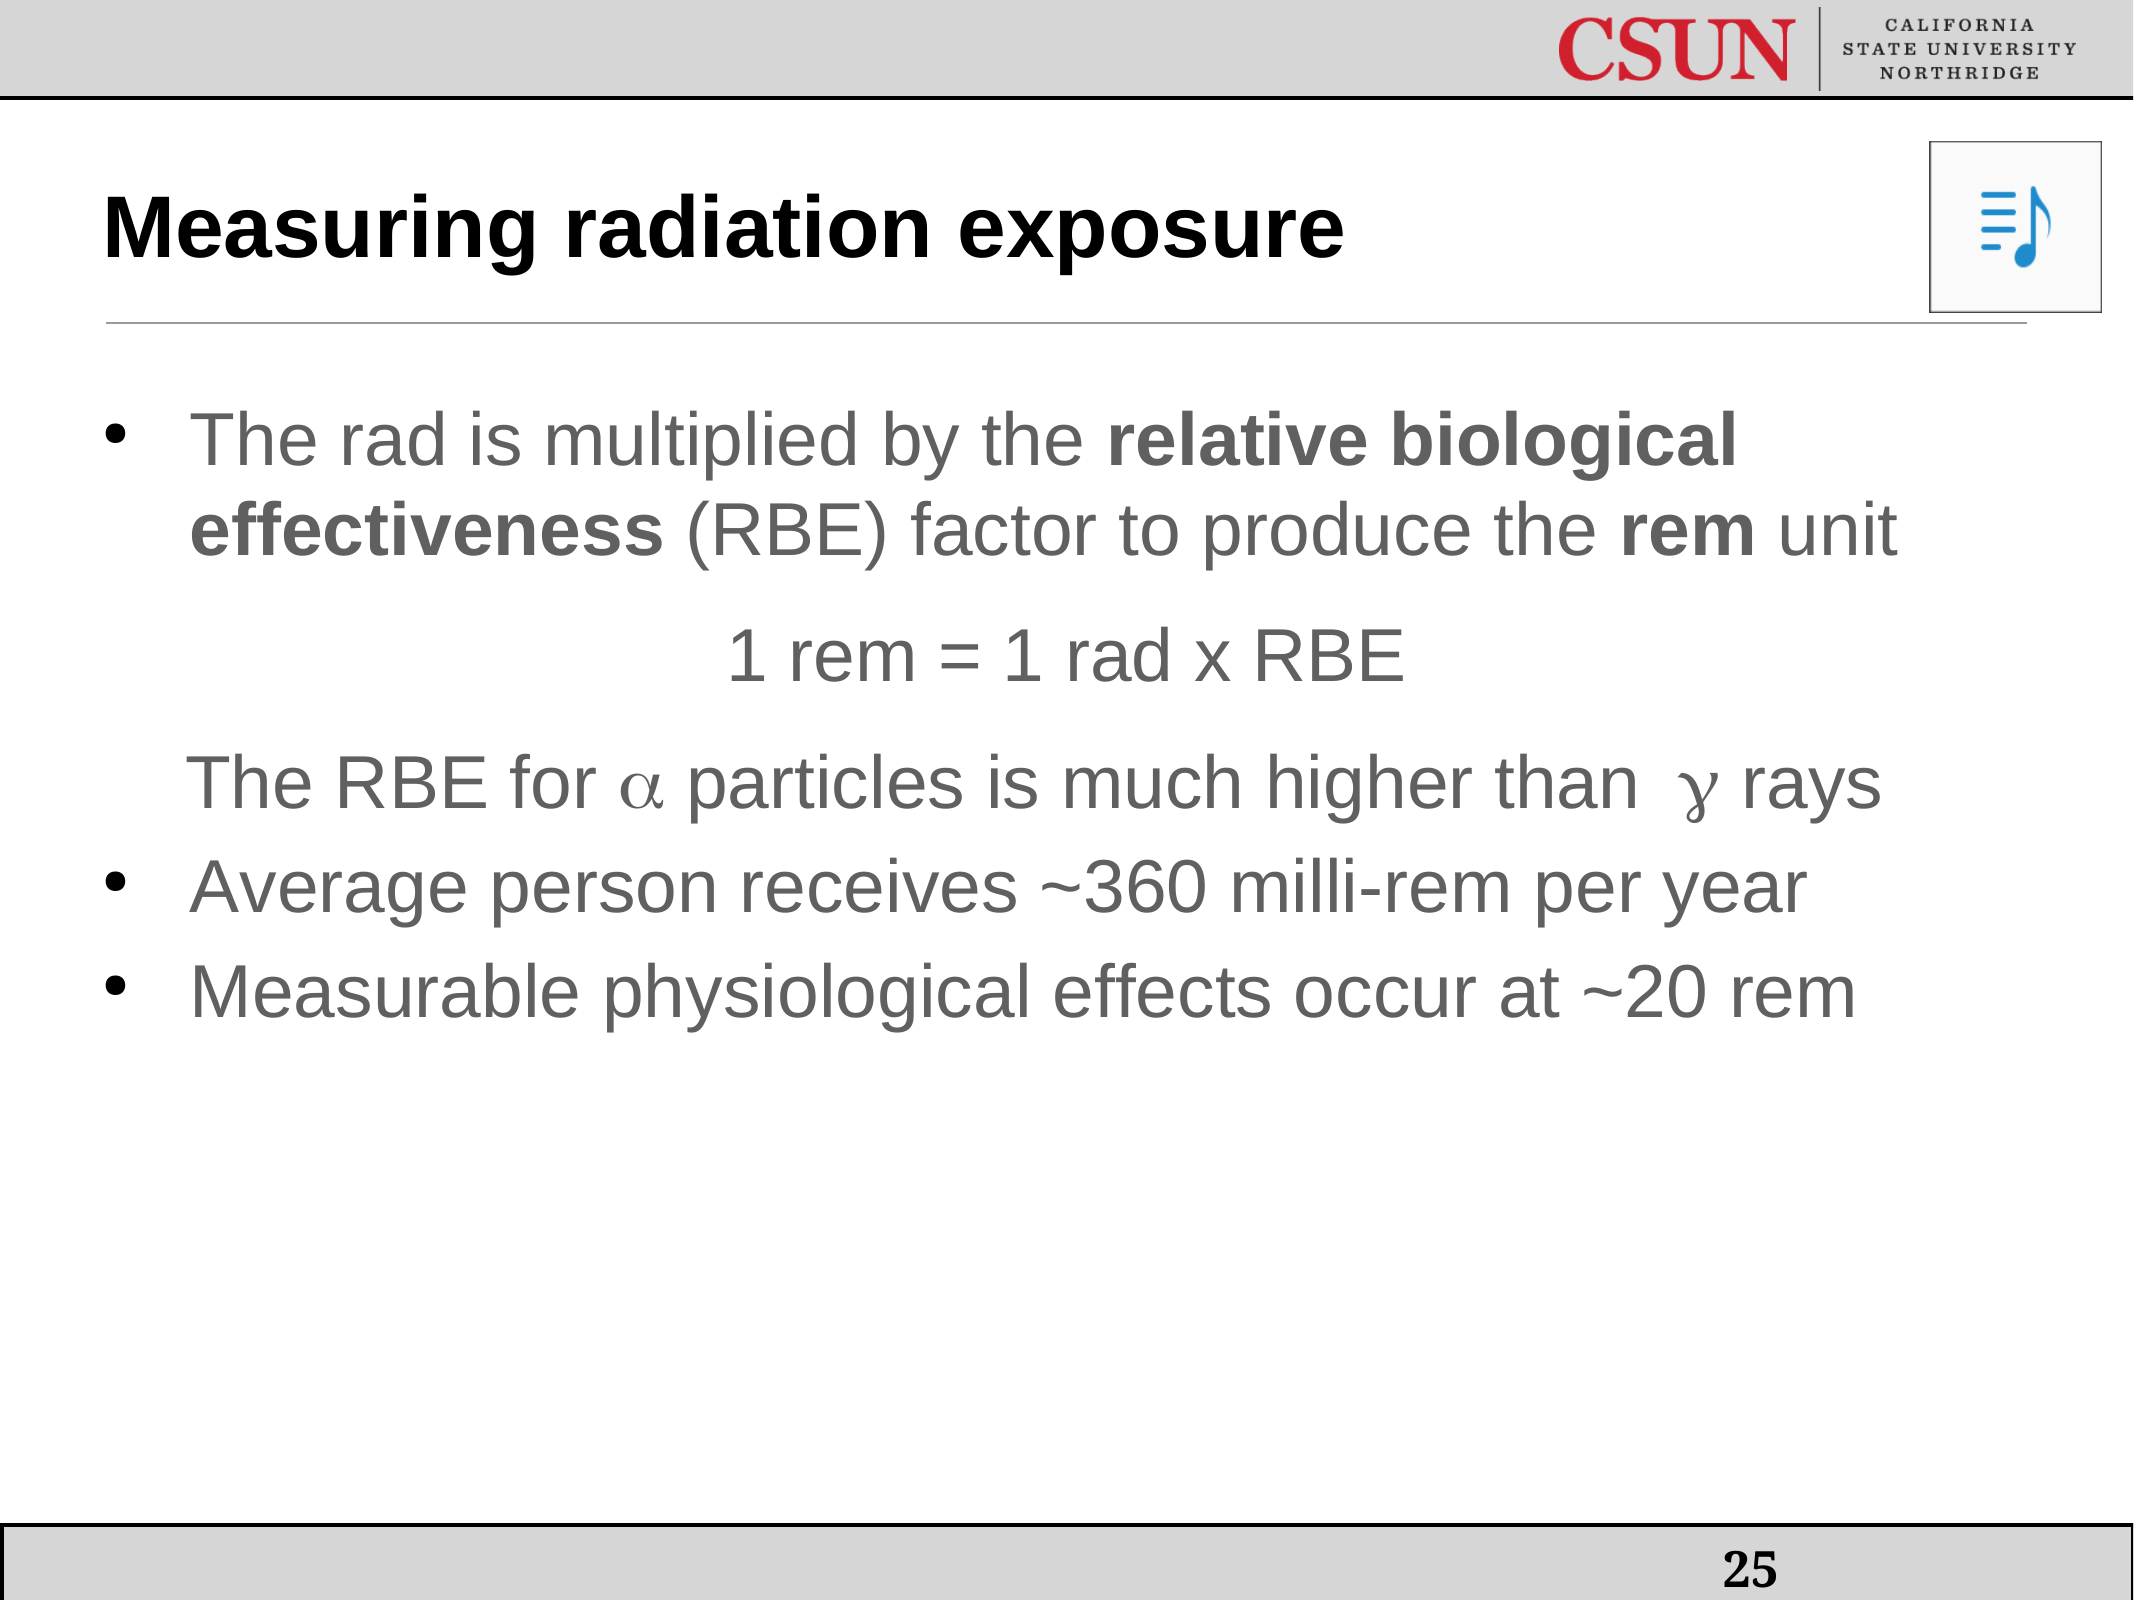

# Measuring radiation exposure
The rad is multiplied by the relative biological effectiveness (RBE) factor to produce the rem unit
1 rem = 1 rad x RBE
 The RBE for  particles is much higher than rays
Average person receives ~360 milli-rem per year
Measurable physiological effects occur at ~20 rem
25